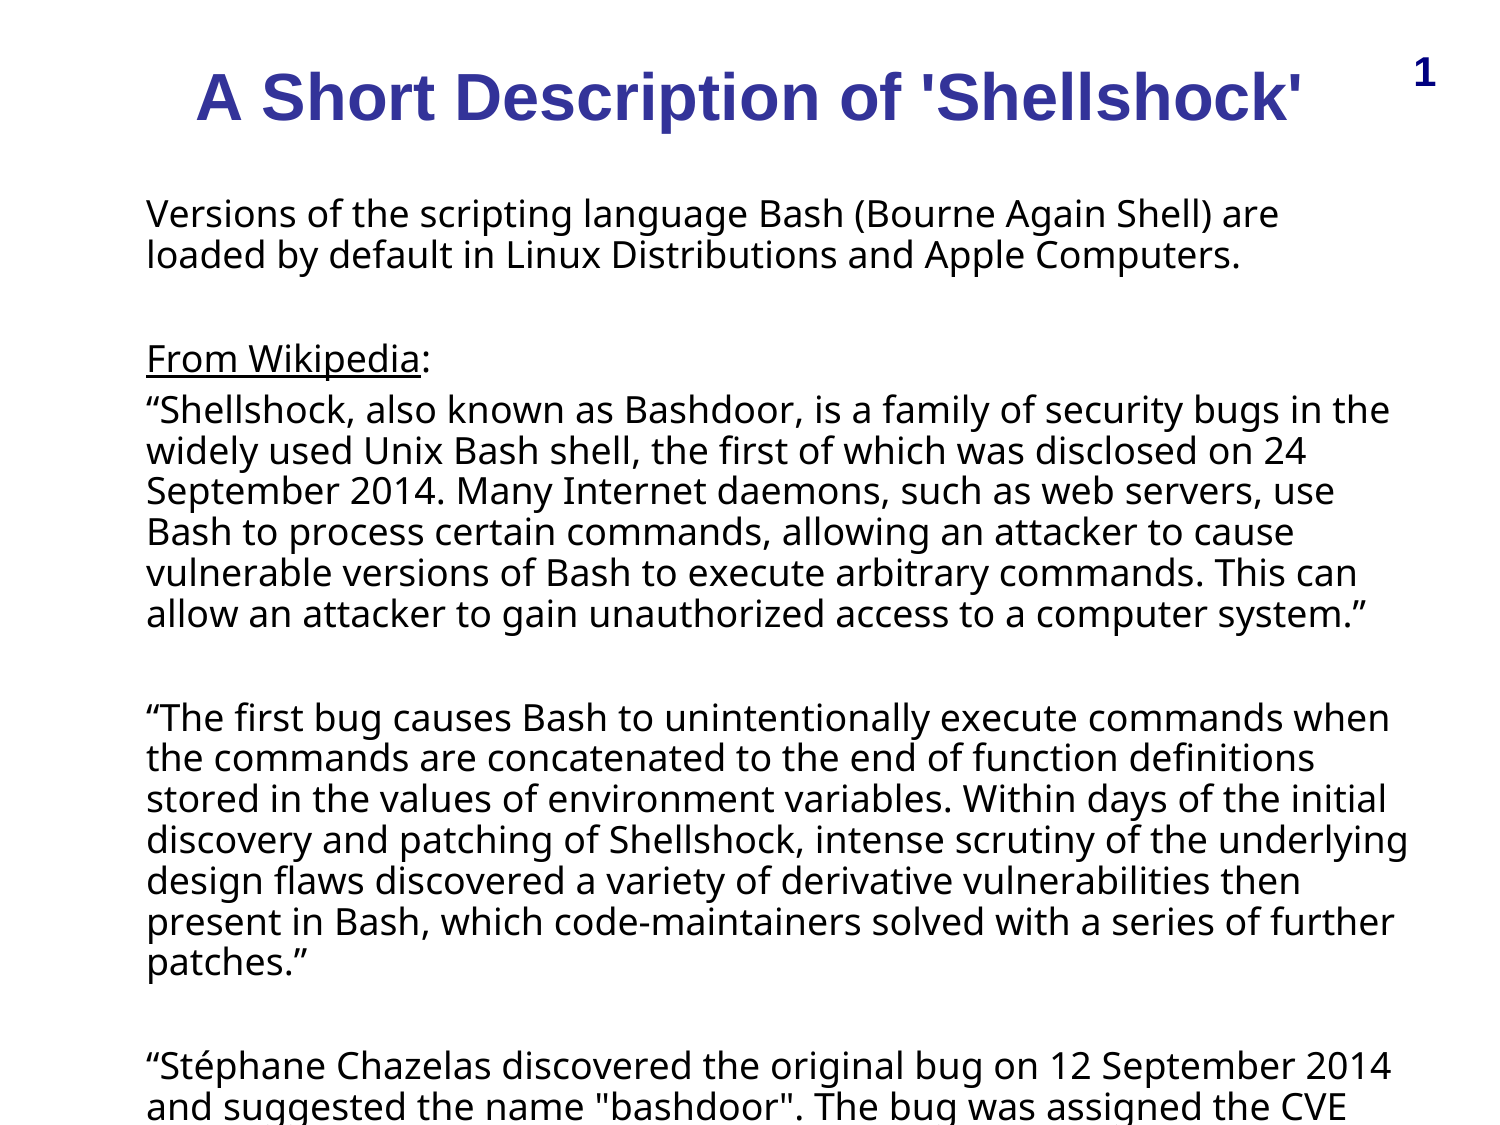

1
# A Short Description of 'Shellshock'
Versions of the scripting language Bash (Bourne Again Shell) are loaded by default in Linux Distributions and Apple Computers.
From Wikipedia:
“Shellshock, also known as Bashdoor, is a family of security bugs in the widely used Unix Bash shell, the first of which was disclosed on 24 September 2014. Many Internet daemons, such as web servers, use Bash to process certain commands, allowing an attacker to cause vulnerable versions of Bash to execute arbitrary commands. This can allow an attacker to gain unauthorized access to a computer system.”
“The first bug causes Bash to unintentionally execute commands when the commands are concatenated to the end of function definitions stored in the values of environment variables. Within days of the initial discovery and patching of Shellshock, intense scrutiny of the underlying design flaws discovered a variety of derivative vulnerabilities then present in Bash, which code-maintainers solved with a series of further patches.”
“Stéphane Chazelas discovered the original bug on 12 September 2014 and suggested the name "bashdoor". The bug was assigned the CVE identifier CVE-2014-6271. Analysis of the source code history of Bash shows that the vulnerabilities had existed since approximately 1992.”